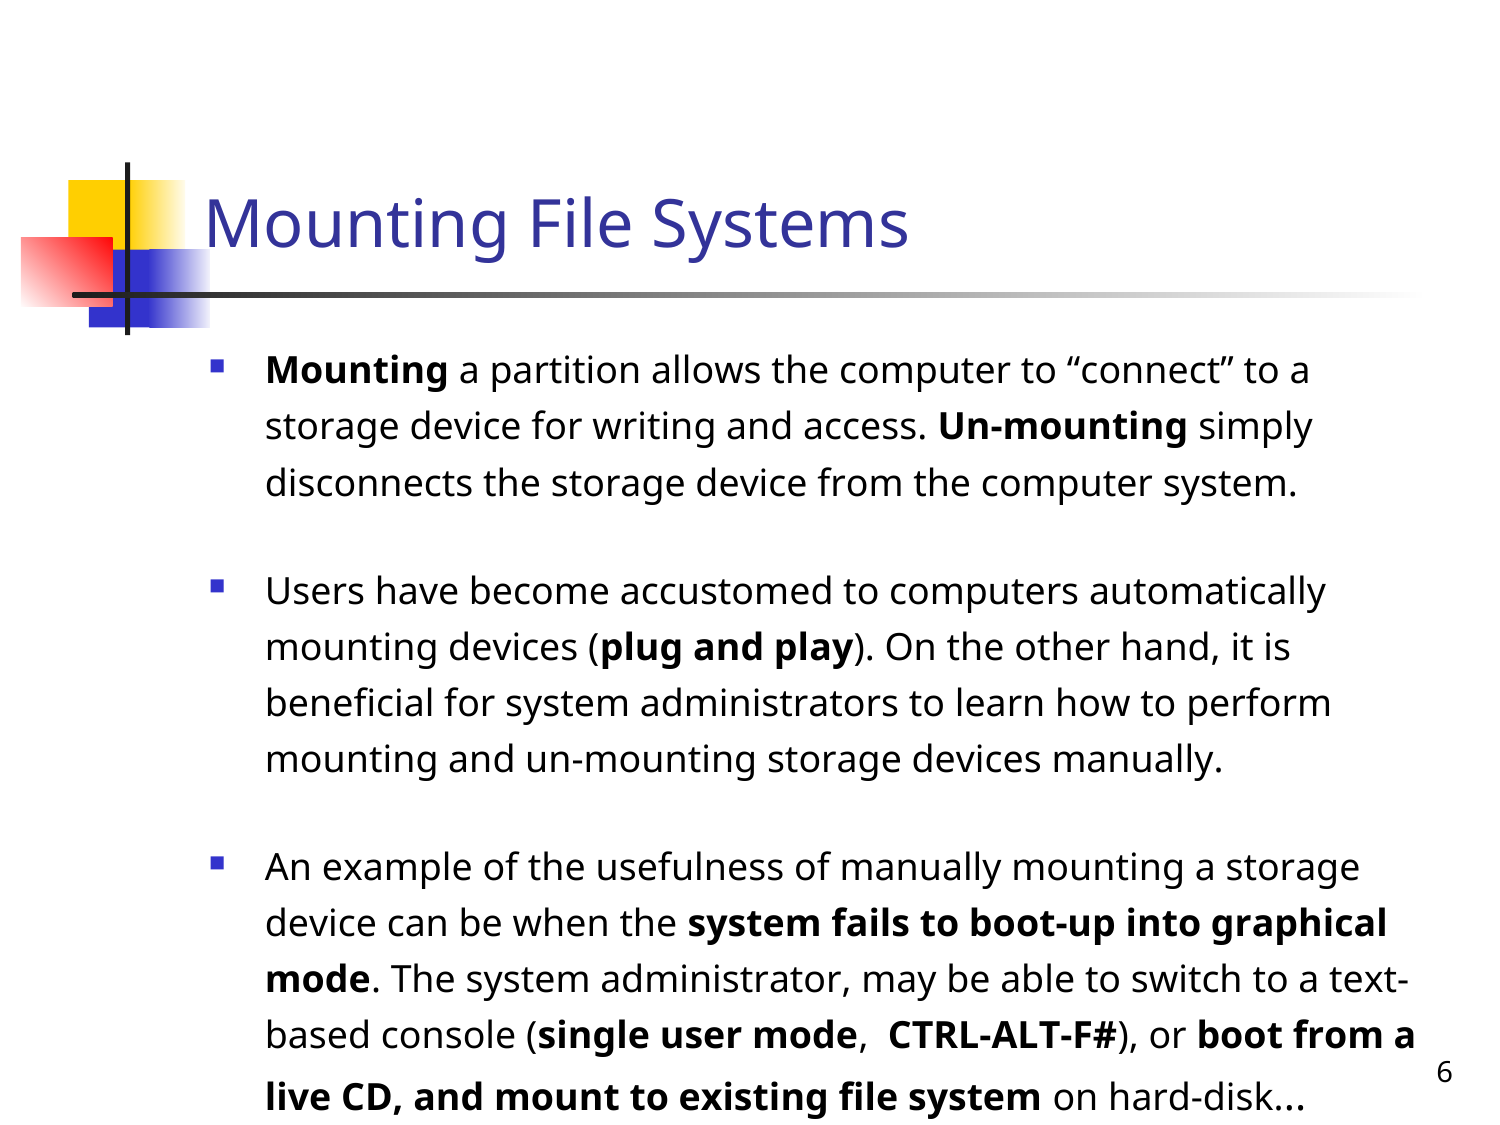

# Mounting File Systems
Mounting a partition allows the computer to “connect” to a storage device for writing and access. Un-mounting simply disconnects the storage device from the computer system.
Users have become accustomed to computers automatically mounting devices (plug and play). On the other hand, it is beneficial for system administrators to learn how to perform mounting and un-mounting storage devices manually.
An example of the usefulness of manually mounting a storage device can be when the system fails to boot-up into graphical mode. The system administrator, may be able to switch to a text-based console (single user mode, CTRL-ALT-F#), or boot from a live CD, and mount to existing file system on hard-disk...
6